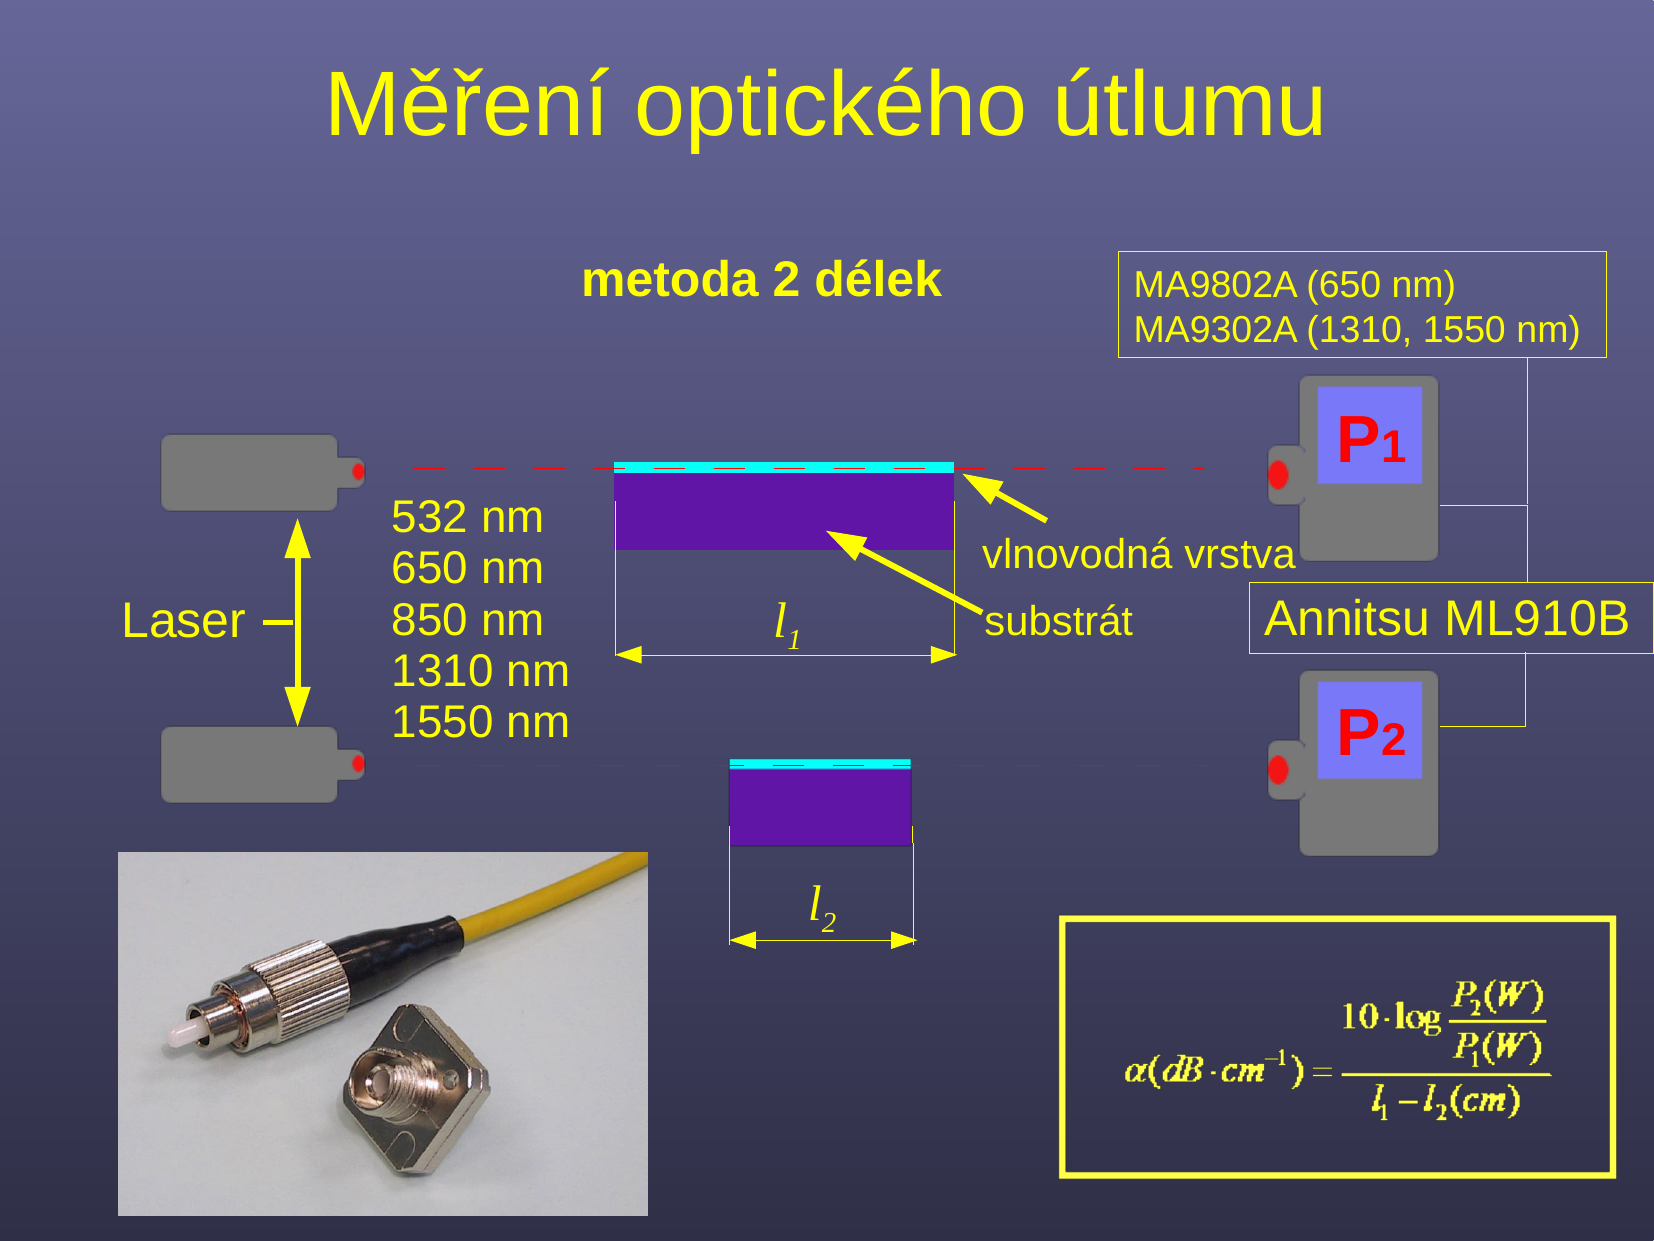

# Měření optického útlumu
metoda 2 délek
MA9802A (650 nm)
MA9302A (1310, 1550 nm)
P1
532 nm
650 nm
850 nm
1310 nm
1550 nm
vlnovodná vrstva
Annitsu ML910B
Laser
l1
substrát
P2
l2